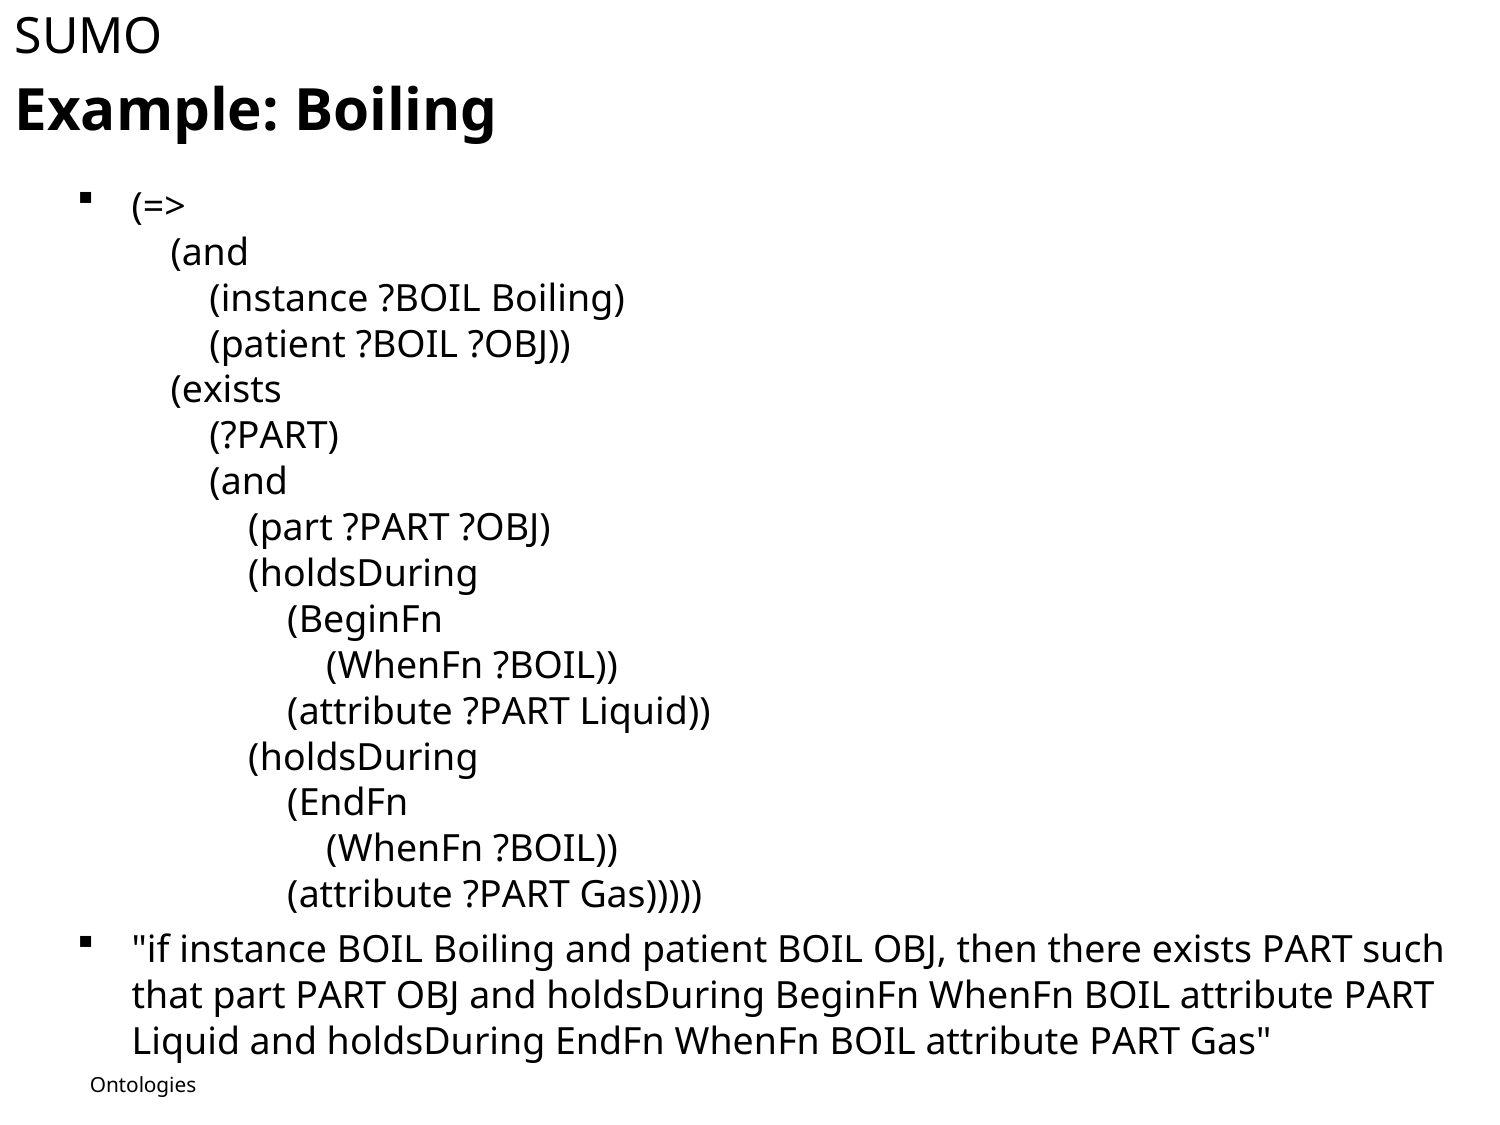

# SUMO Example: Boiling
(=>
    (and
        (instance ?BOIL Boiling)
        (patient ?BOIL ?OBJ))
    (exists
        (?PART)
        (and
            (part ?PART ?OBJ)
            (holdsDuring
                (BeginFn
                    (WhenFn ?BOIL))
                (attribute ?PART Liquid))
            (holdsDuring
                (EndFn
                    (WhenFn ?BOIL))
                (attribute ?PART Gas)))))
"if instance BOIL Boiling and patient BOIL OBJ, then there exists PART such that part PART OBJ and holdsDuring BeginFn WhenFn BOIL attribute PART Liquid and holdsDuring EndFn WhenFn BOIL attribute PART Gas"